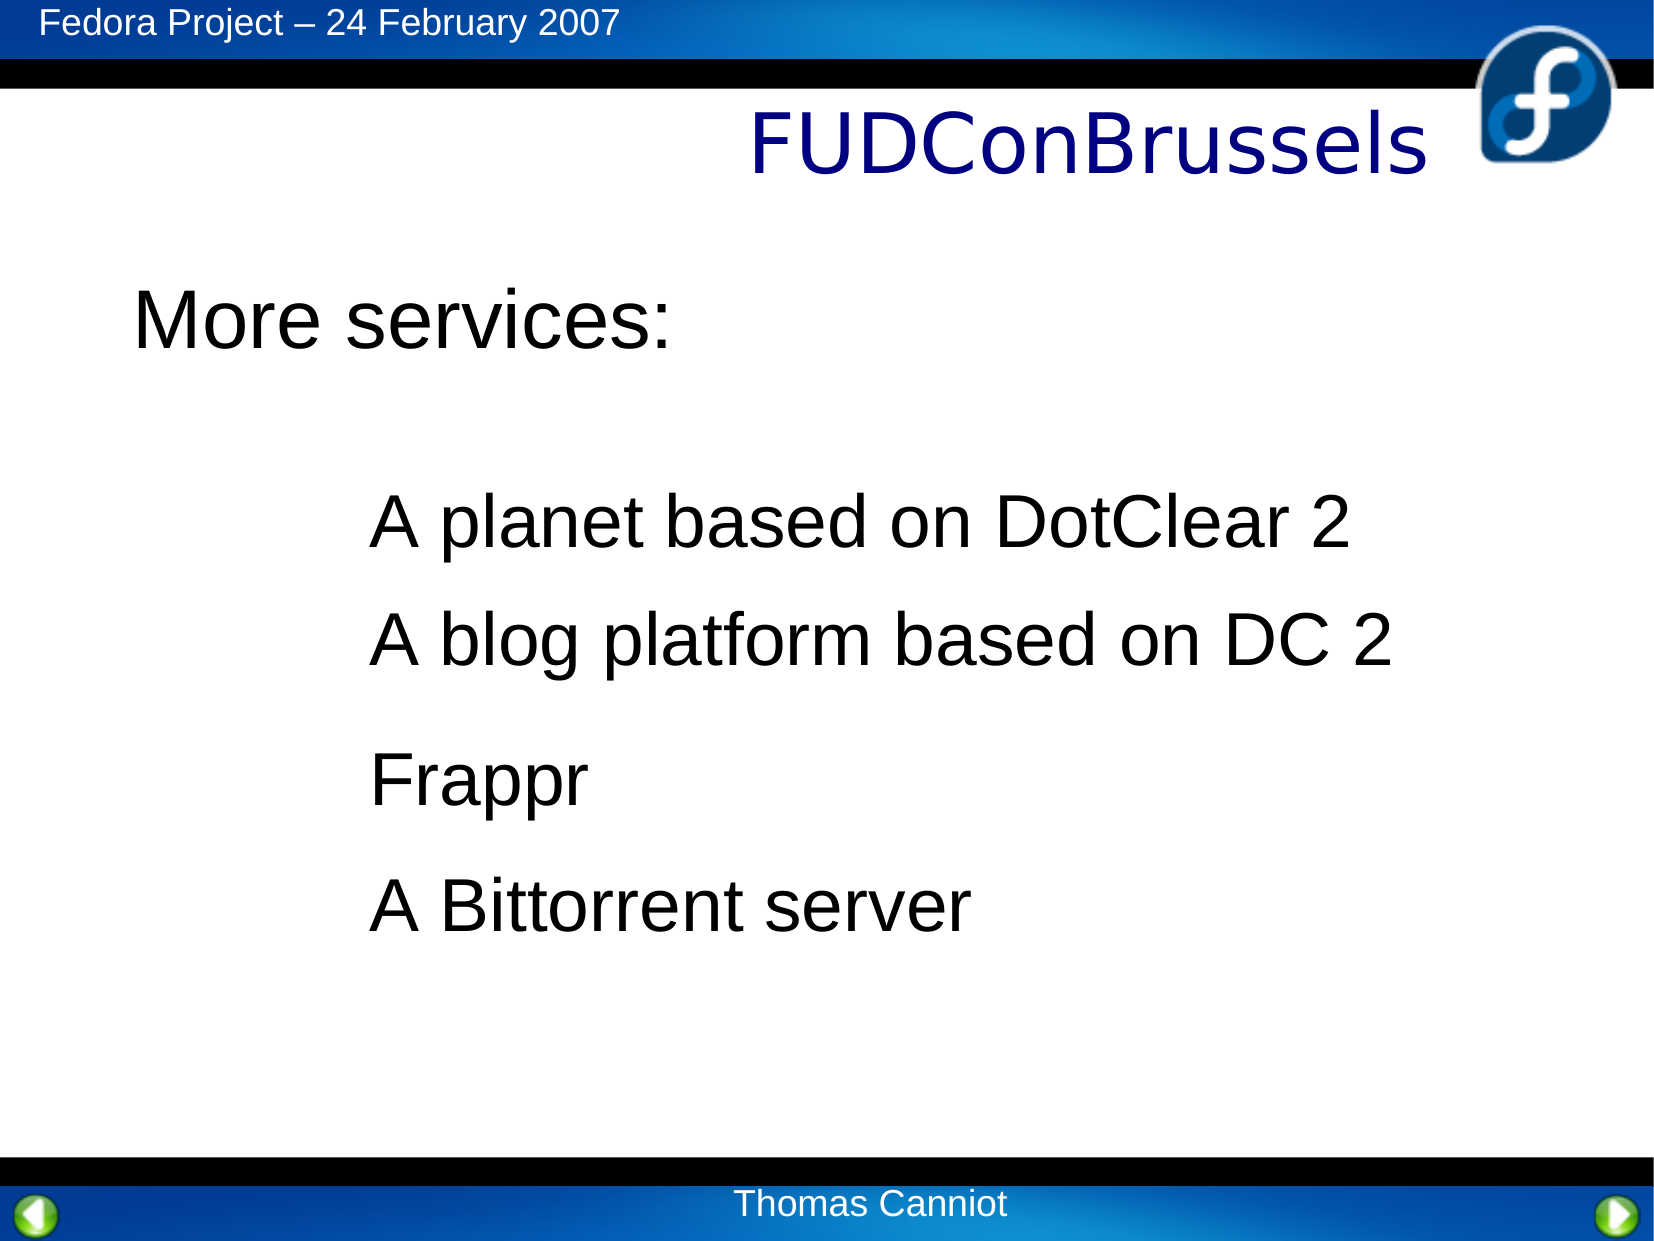

More services:
A planet based on DotClear 2
A blog platform based on DC 2
Frappr
A Bittorrent server